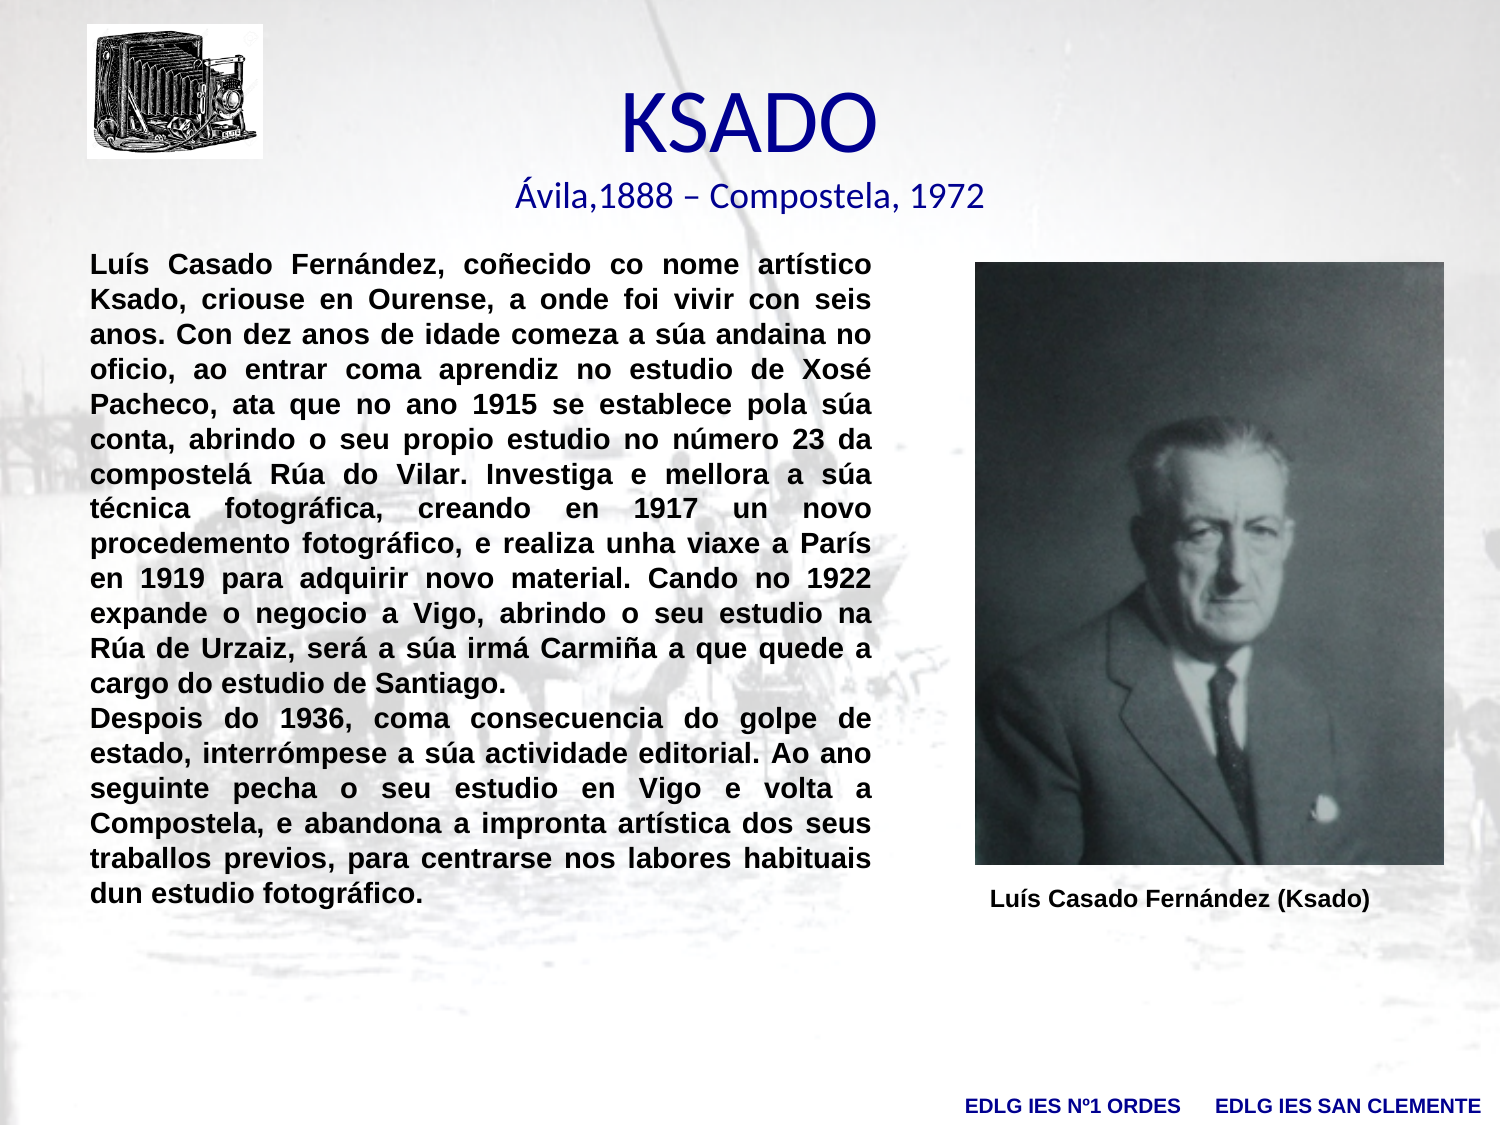

# KSADO Ávila,1888 – Compostela, 1972
Luís Casado Fernández, coñecido co nome artístico Ksado, criouse en Ourense, a onde foi vivir con seis anos. Con dez anos de idade comeza a súa andaina no oficio, ao entrar coma aprendiz no estudio de Xosé Pacheco, ata que no ano 1915 se establece pola súa conta, abrindo o seu propio estudio no número 23 da compostelá Rúa do Vilar. Investiga e mellora a súa técnica fotográfica, creando en 1917 un novo procedemento fotográfico, e realiza unha viaxe a París en 1919 para adquirir novo material. Cando no 1922 expande o negocio a Vigo, abrindo o seu estudio na Rúa de Urzaiz, será a súa irmá Carmiña a que quede a cargo do estudio de Santiago.
Despois do 1936, coma consecuencia do golpe de estado, interrómpese a súa actividade editorial. Ao ano seguinte pecha o seu estudio en Vigo e volta a Compostela, e abandona a impronta artística dos seus traballos previos, para centrarse nos labores habituais dun estudio fotográfico.
Luís Casado Fernández (Ksado)
EDLG IES Nº1 ORDES EDLG IES SAN CLEMENTE